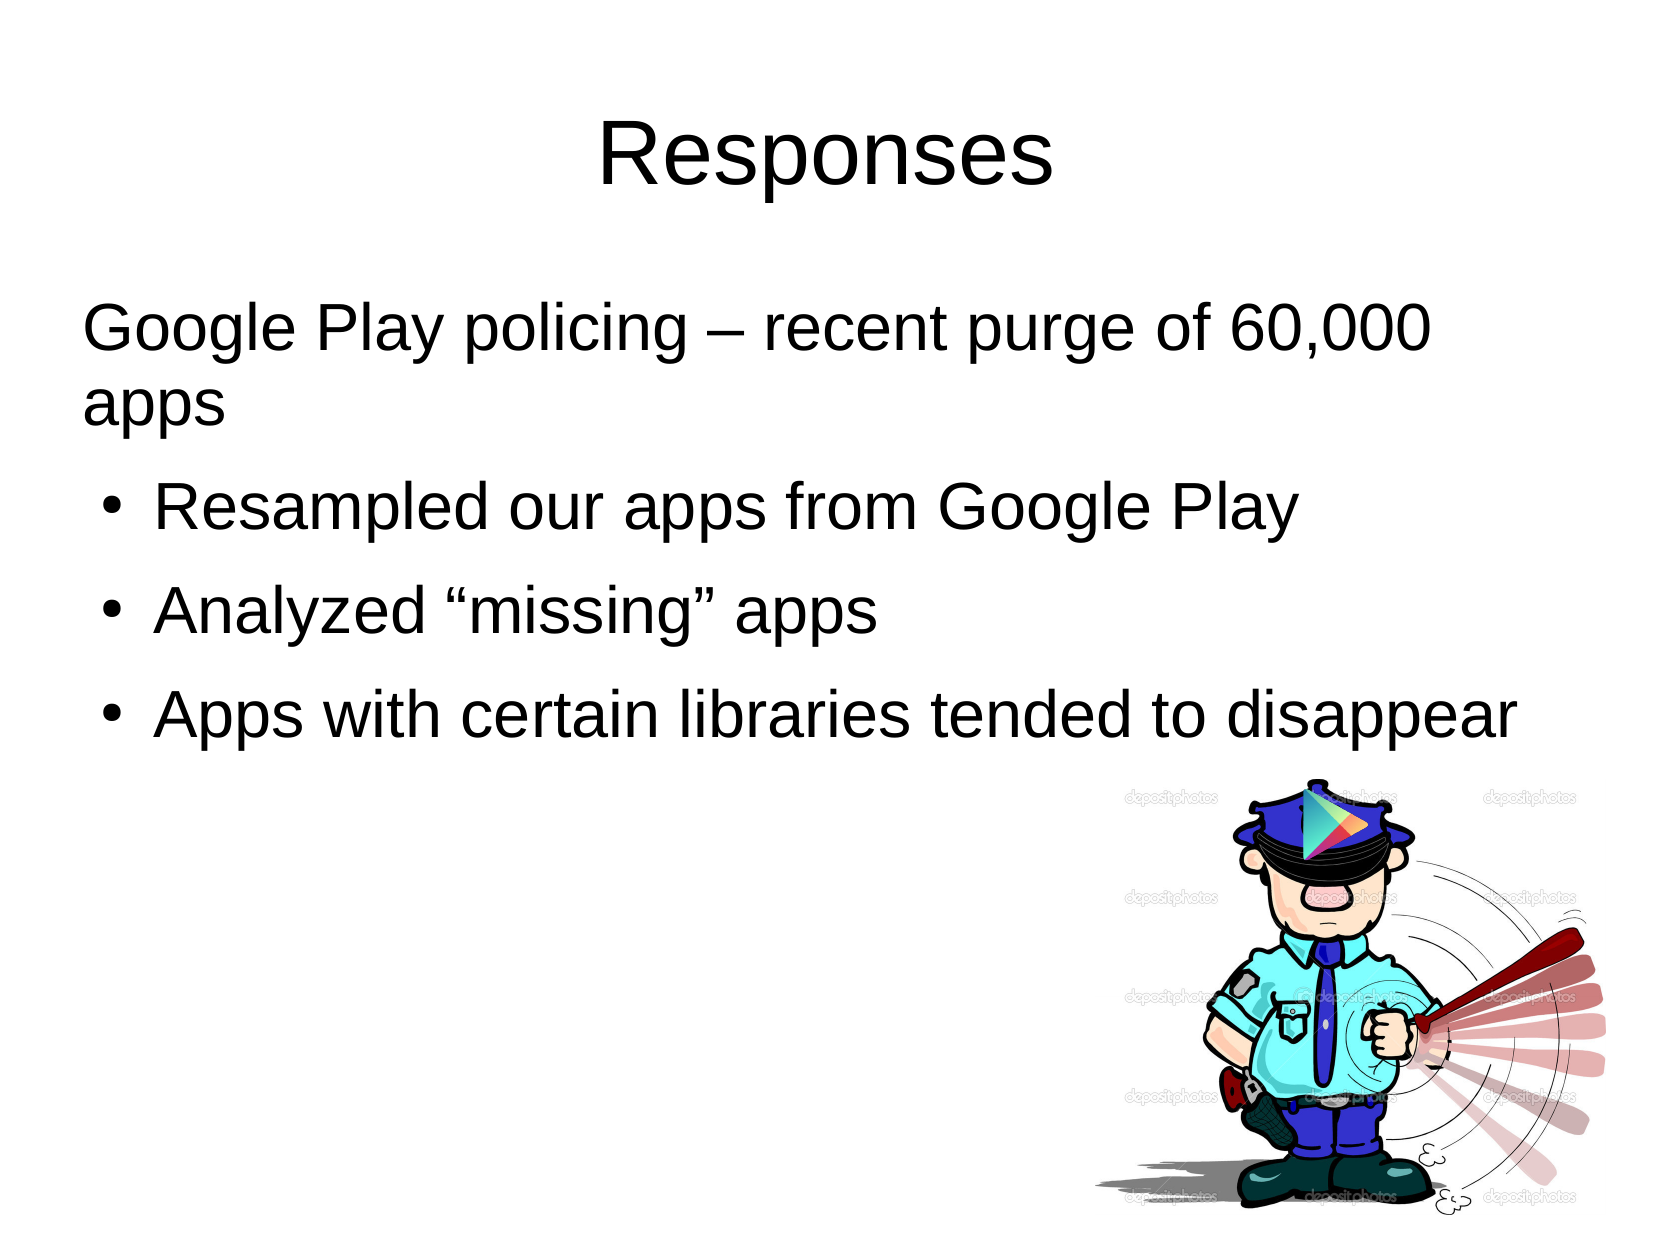

# Responses
Google Play policing – recent purge of 60,000 apps
Resampled our apps from Google Play
Analyzed “missing” apps
Apps with certain libraries tended to disappear